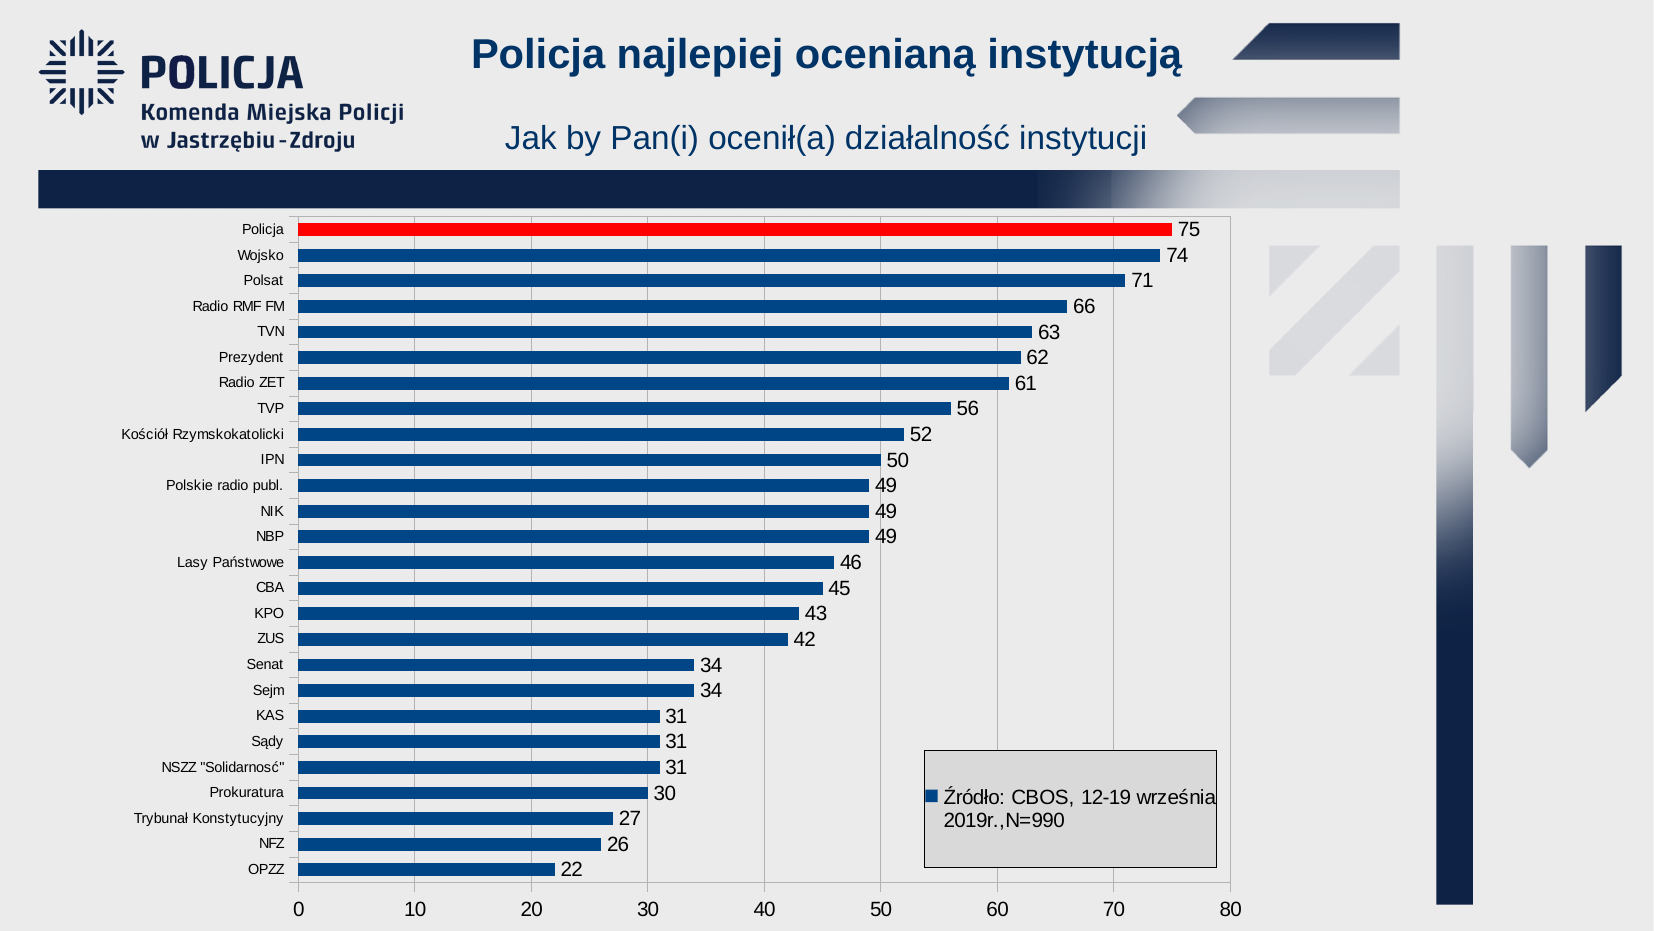

# Policja najlepiej ocenianą instytucją Jak by Pan(i) ocenił(a) działalność instytucji
### Chart
| Category | Źródło: CBOS, 12-19 września 2019r.,N=990 |
|---|---|
| OPZZ | 22.0 |
| NFZ | 26.0 |
| Trybunał Konstytucyjny | 27.0 |
| Prokuratura | 30.0 |
| NSZZ "Solidarnosć" | 31.0 |
| Sądy | 31.0 |
| KAS | 31.0 |
| Sejm | 34.0 |
| Senat | 34.0 |
| ZUS | 42.0 |
| KPO | 43.0 |
| CBA | 45.0 |
| Lasy Państwowe | 46.0 |
| NBP | 49.0 |
| NIK | 49.0 |
| Polskie radio publ. | 49.0 |
| IPN | 50.0 |
| Kościół Rzymskokatolicki | 52.0 |
| TVP | 56.0 |
| Radio ZET | 61.0 |
| Prezydent | 62.0 |
| TVN | 63.0 |
| Radio RMF FM | 66.0 |
| Polsat | 71.0 |
| Wojsko | 74.0 |
| Policja | 75.0 |